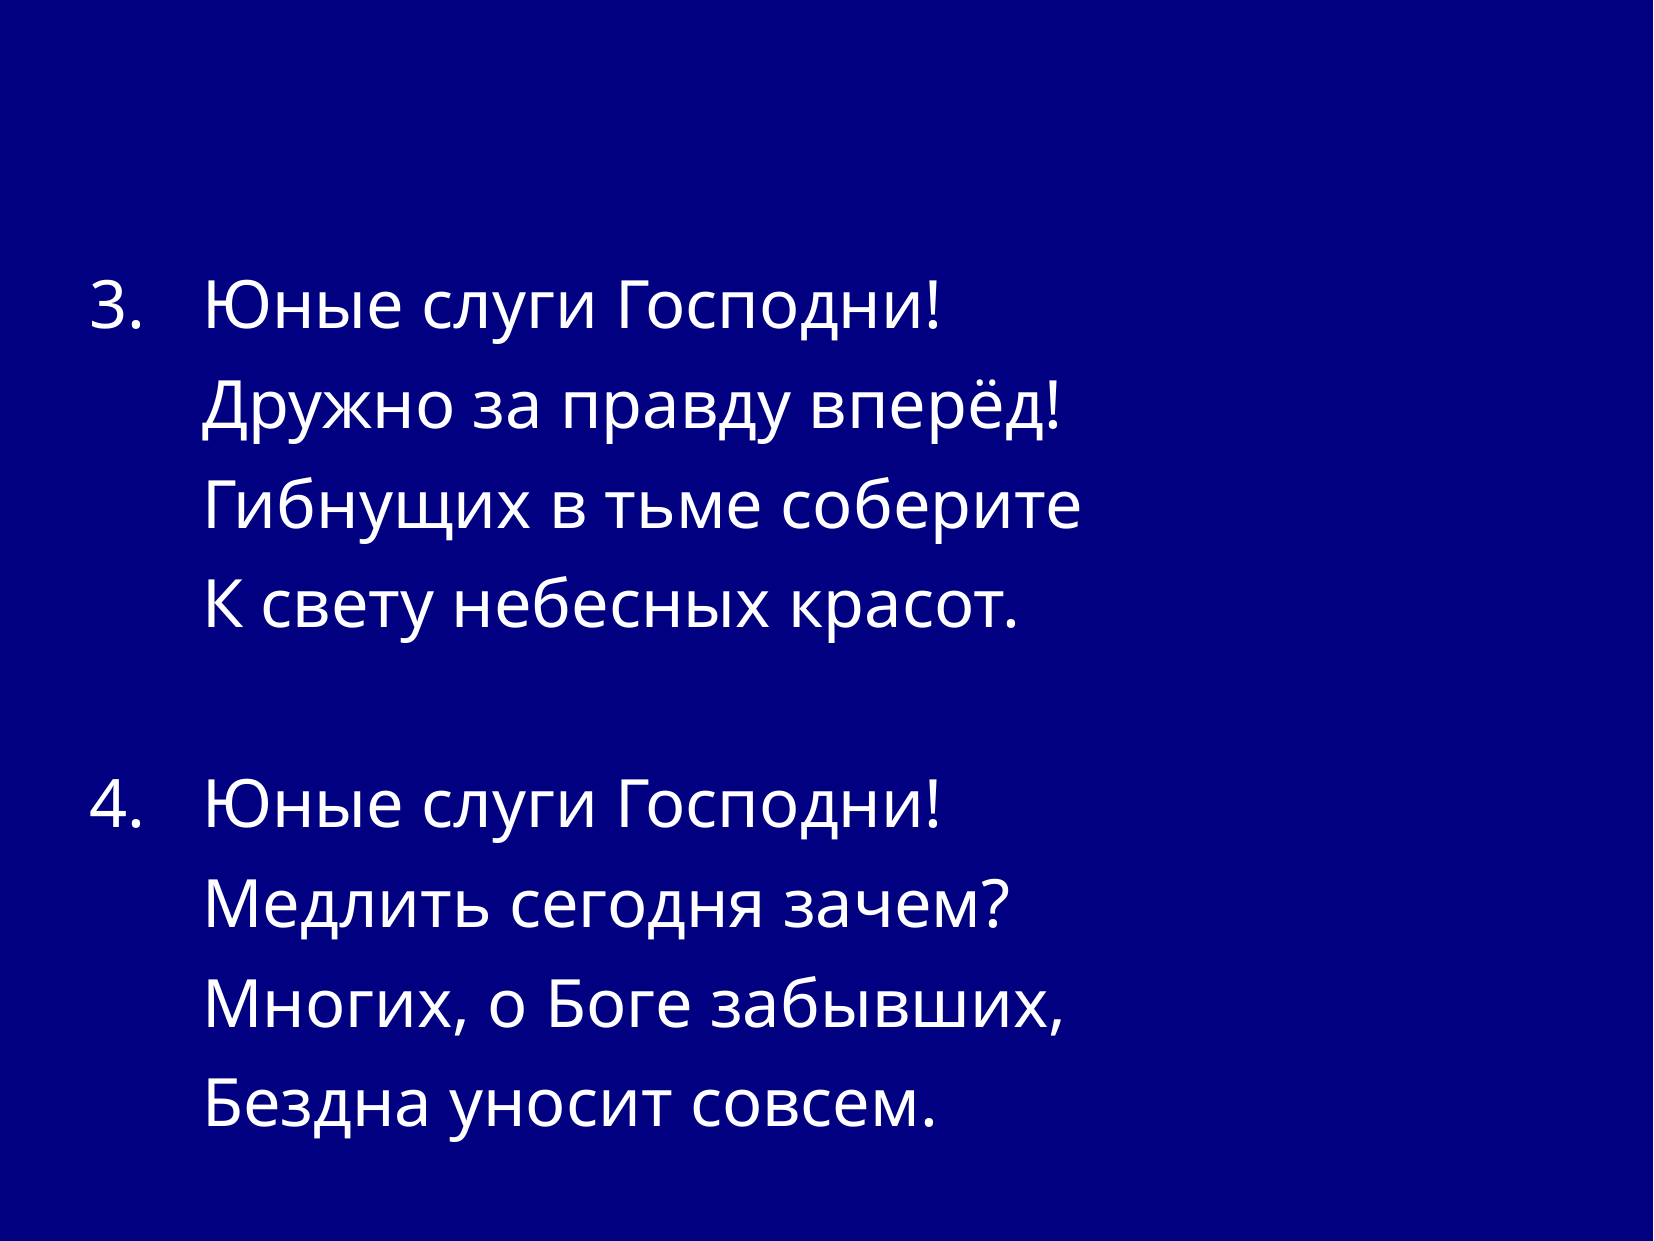

3.	Юные слуги Господни!
	Дружно за правду вперёд!
	Гибнущих в тьме соберите
	К свету небесных красот.
4.	Юные слуги Господни!
	Медлить сегодня зачем?
	Многих, о Боге забывших,
	Бездна уносит совсем.